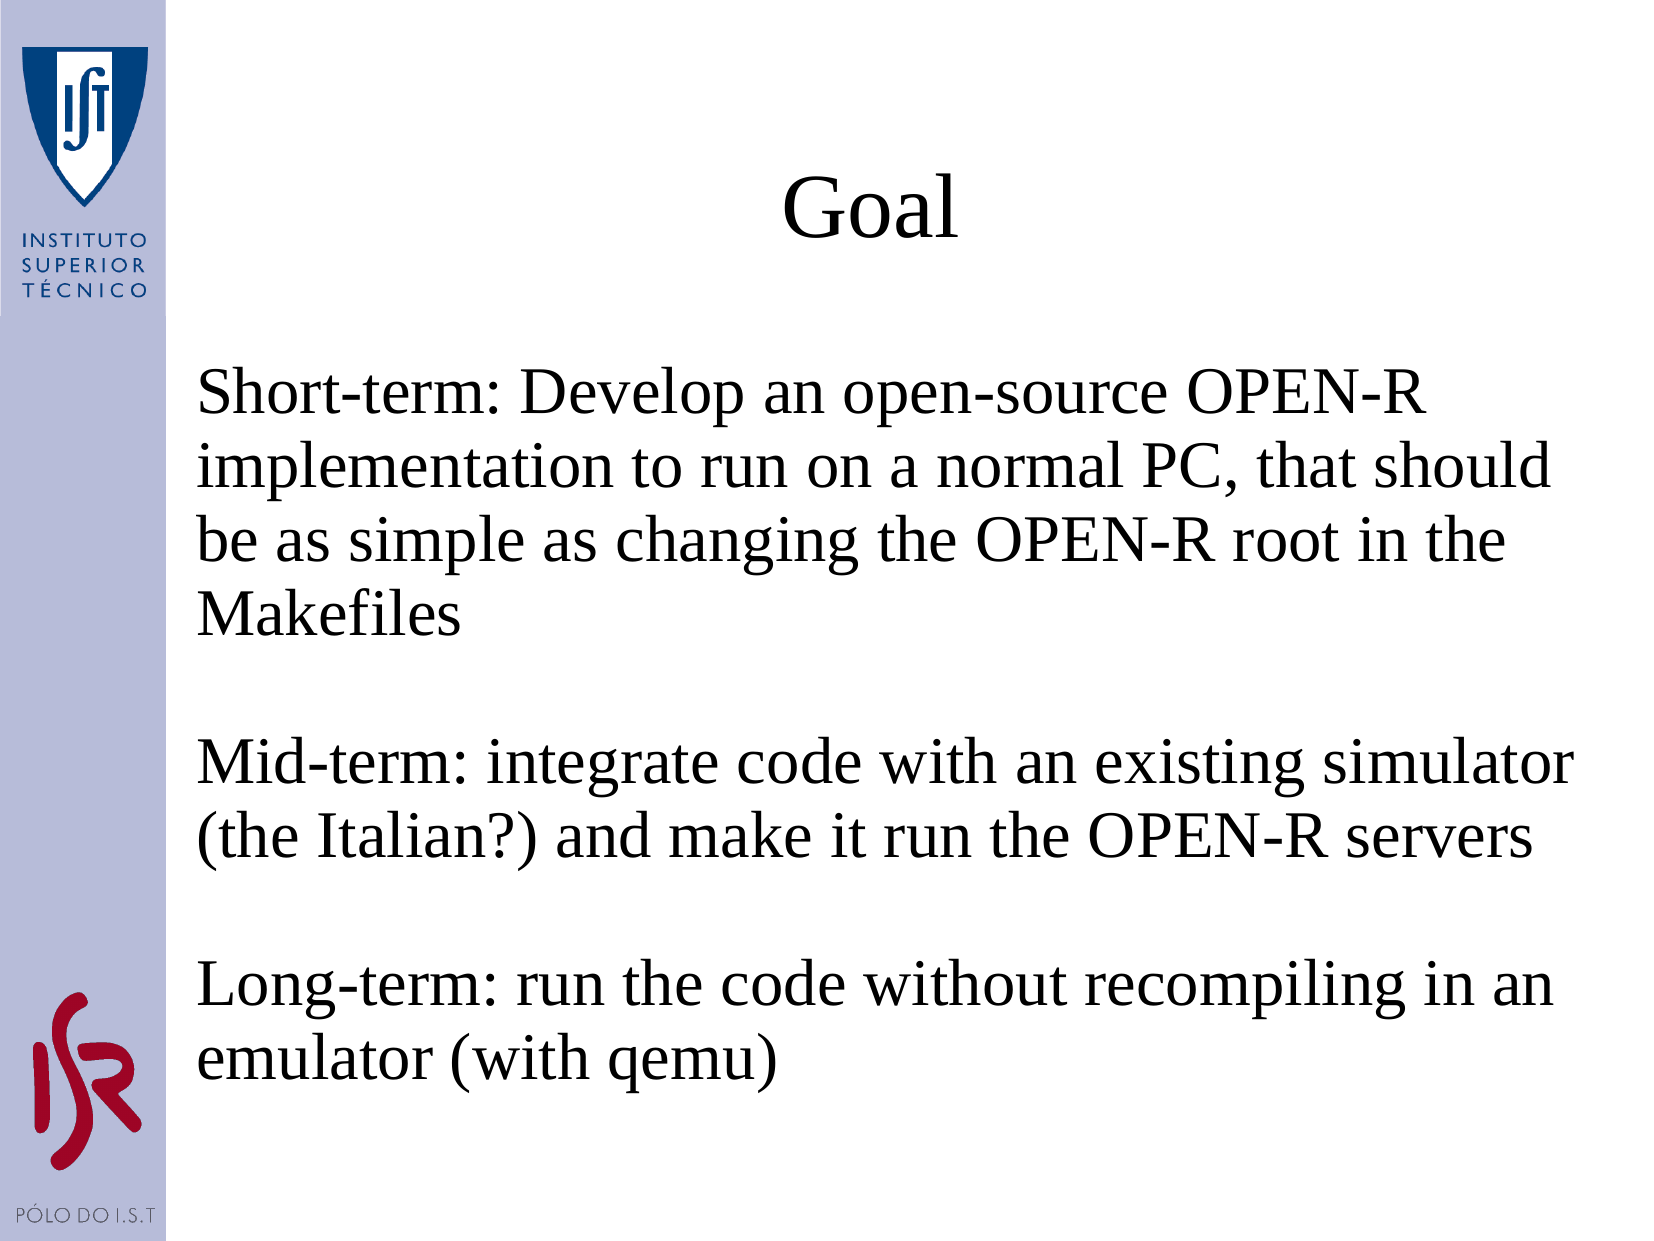

# Goal
Short-term: Develop an open-source OPEN-R implementation to run on a normal PC, that should be as simple as changing the OPEN-R root in the Makefiles
Mid-term: integrate code with an existing simulator (the Italian?) and make it run the OPEN-R servers
Long-term: run the code without recompiling in an emulator (with qemu)